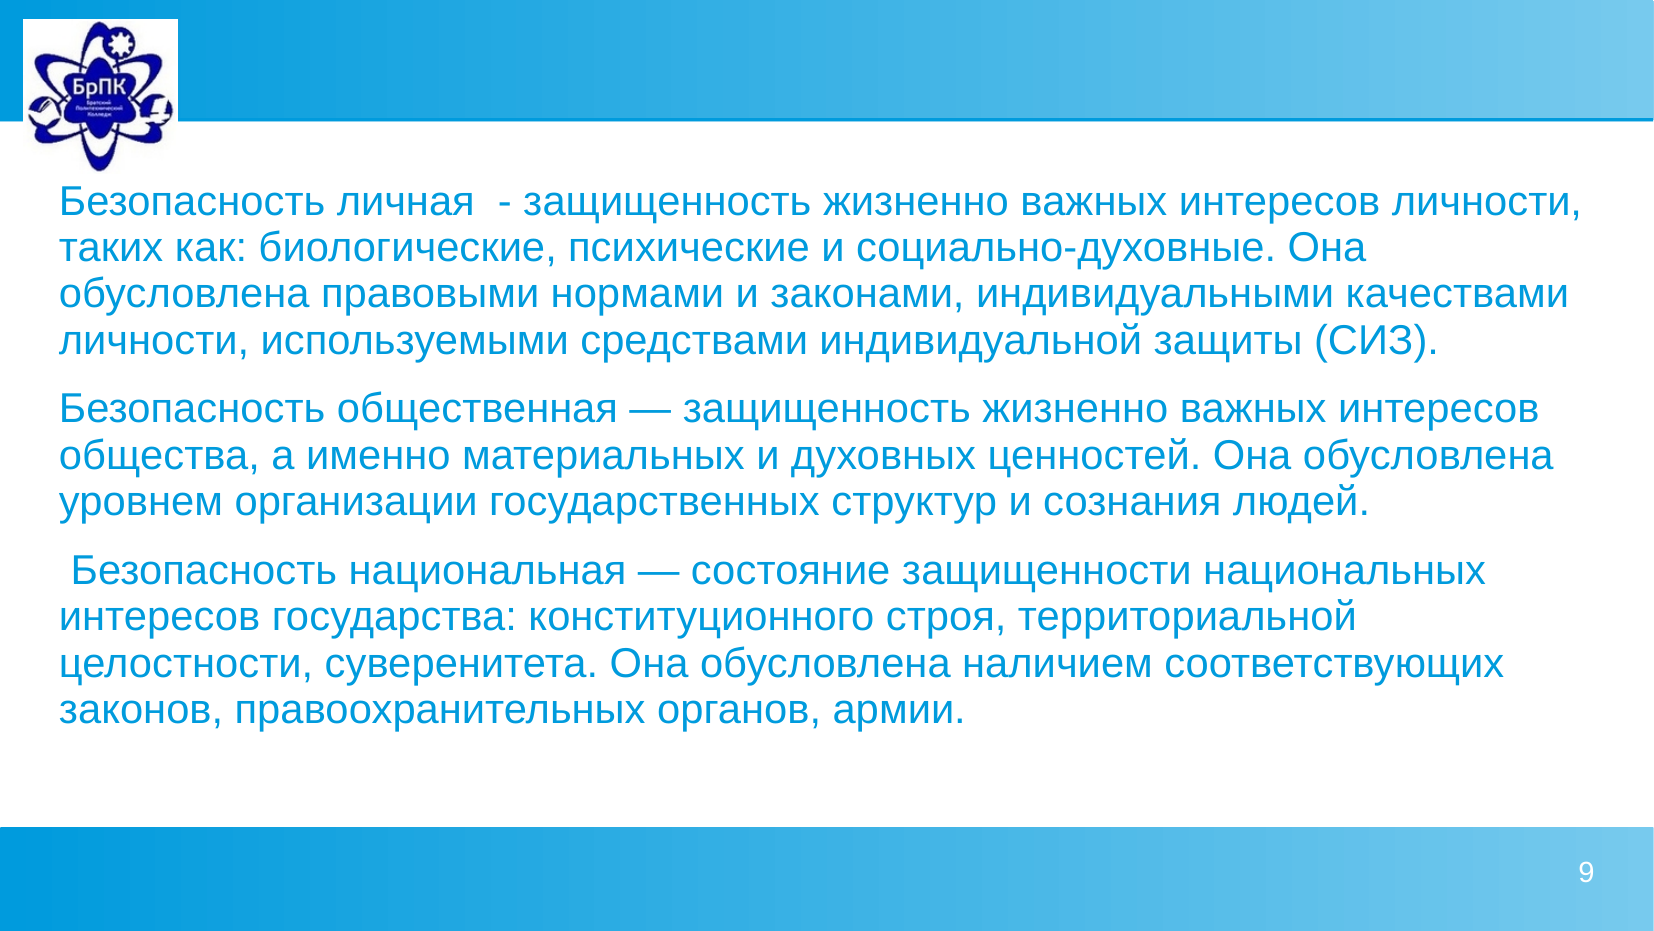

# Безопасность личная - защищенность жизненно важных интересов личности, таких как: биологические, психические и социально-духовные. Она обусловлена правовыми нормами и законами, индивидуальными качествами личности, используемыми средствами индивидуальной защиты (СИЗ).
Безопасность общественная — защищенность жизненно важных интересов общества, а именно материальных и духовных ценностей. Она обусловлена уровнем организации государственных структур и сознания людей.
 Безопасность национальная — состояние защищенности национальных интересов государства: конституционного строя, территориальной целостности, суверенитета. Она обусловлена наличием соответствующих законов, правоохранительных органов, армии.
9